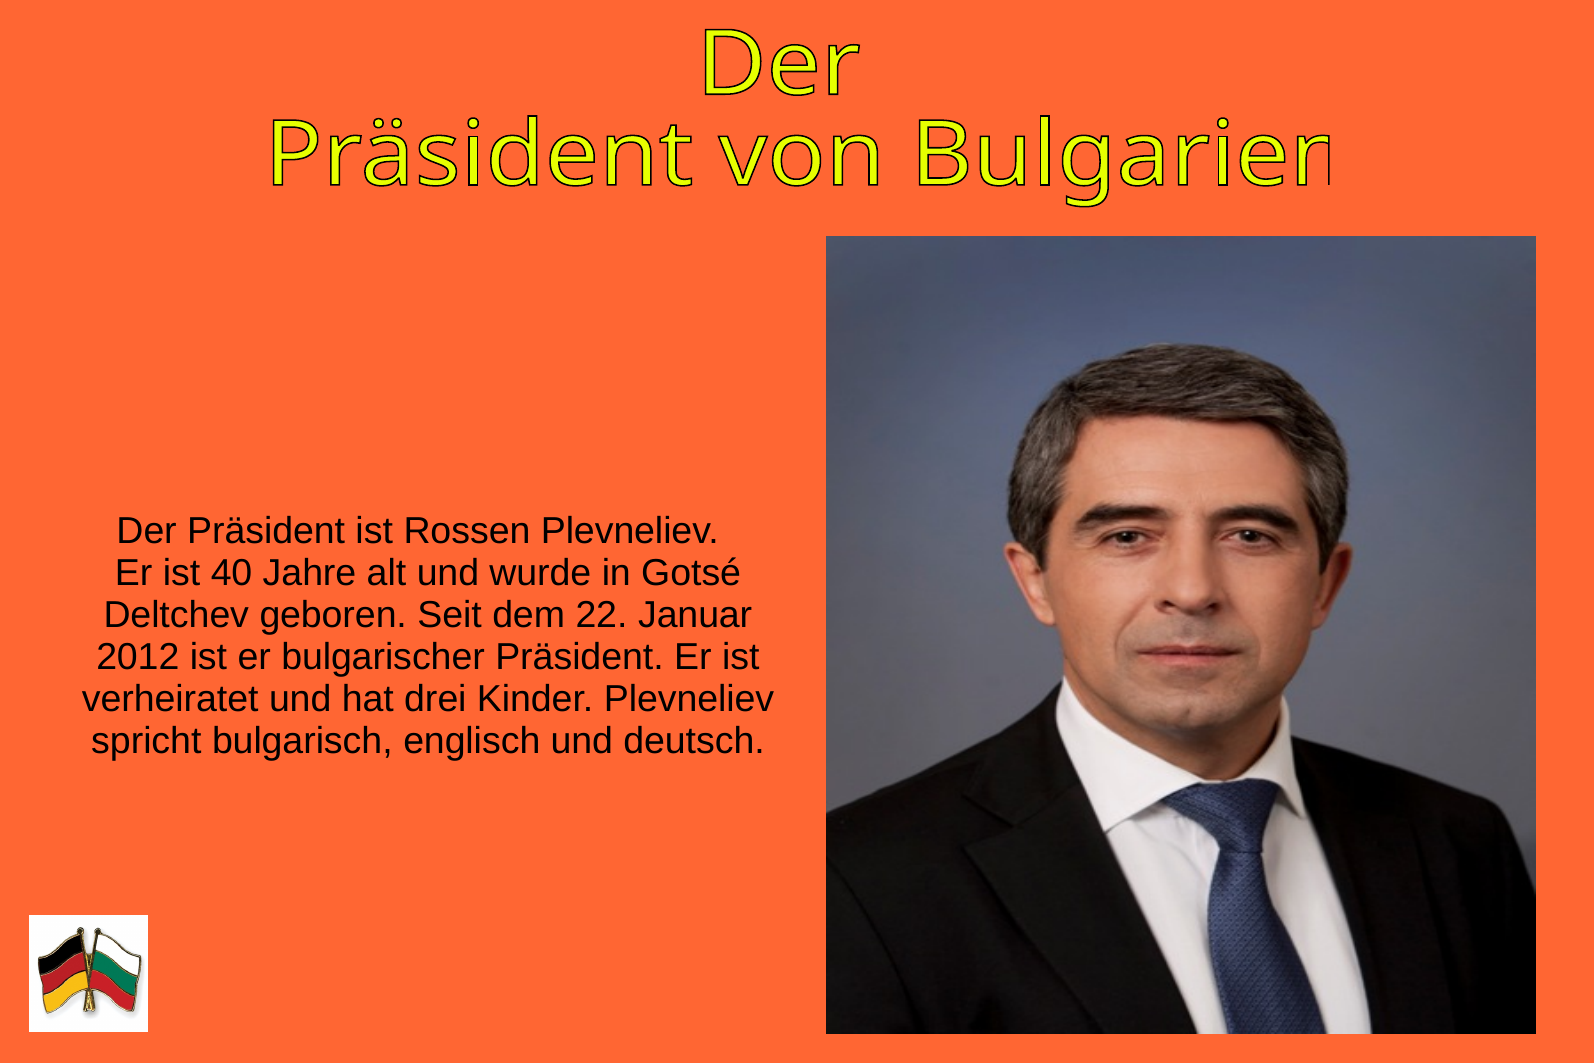

Der
 Präsident von Bulgarien
Der Präsident ist Rossen Plevneliev.
Er ist 40 Jahre alt und wurde in Gotsé Deltchev geboren. Seit dem 22. Januar 2012 ist er bulgarischer Präsident. Er ist verheiratet und hat drei Kinder. Plevneliev spricht bulgarisch, englisch und deutsch.